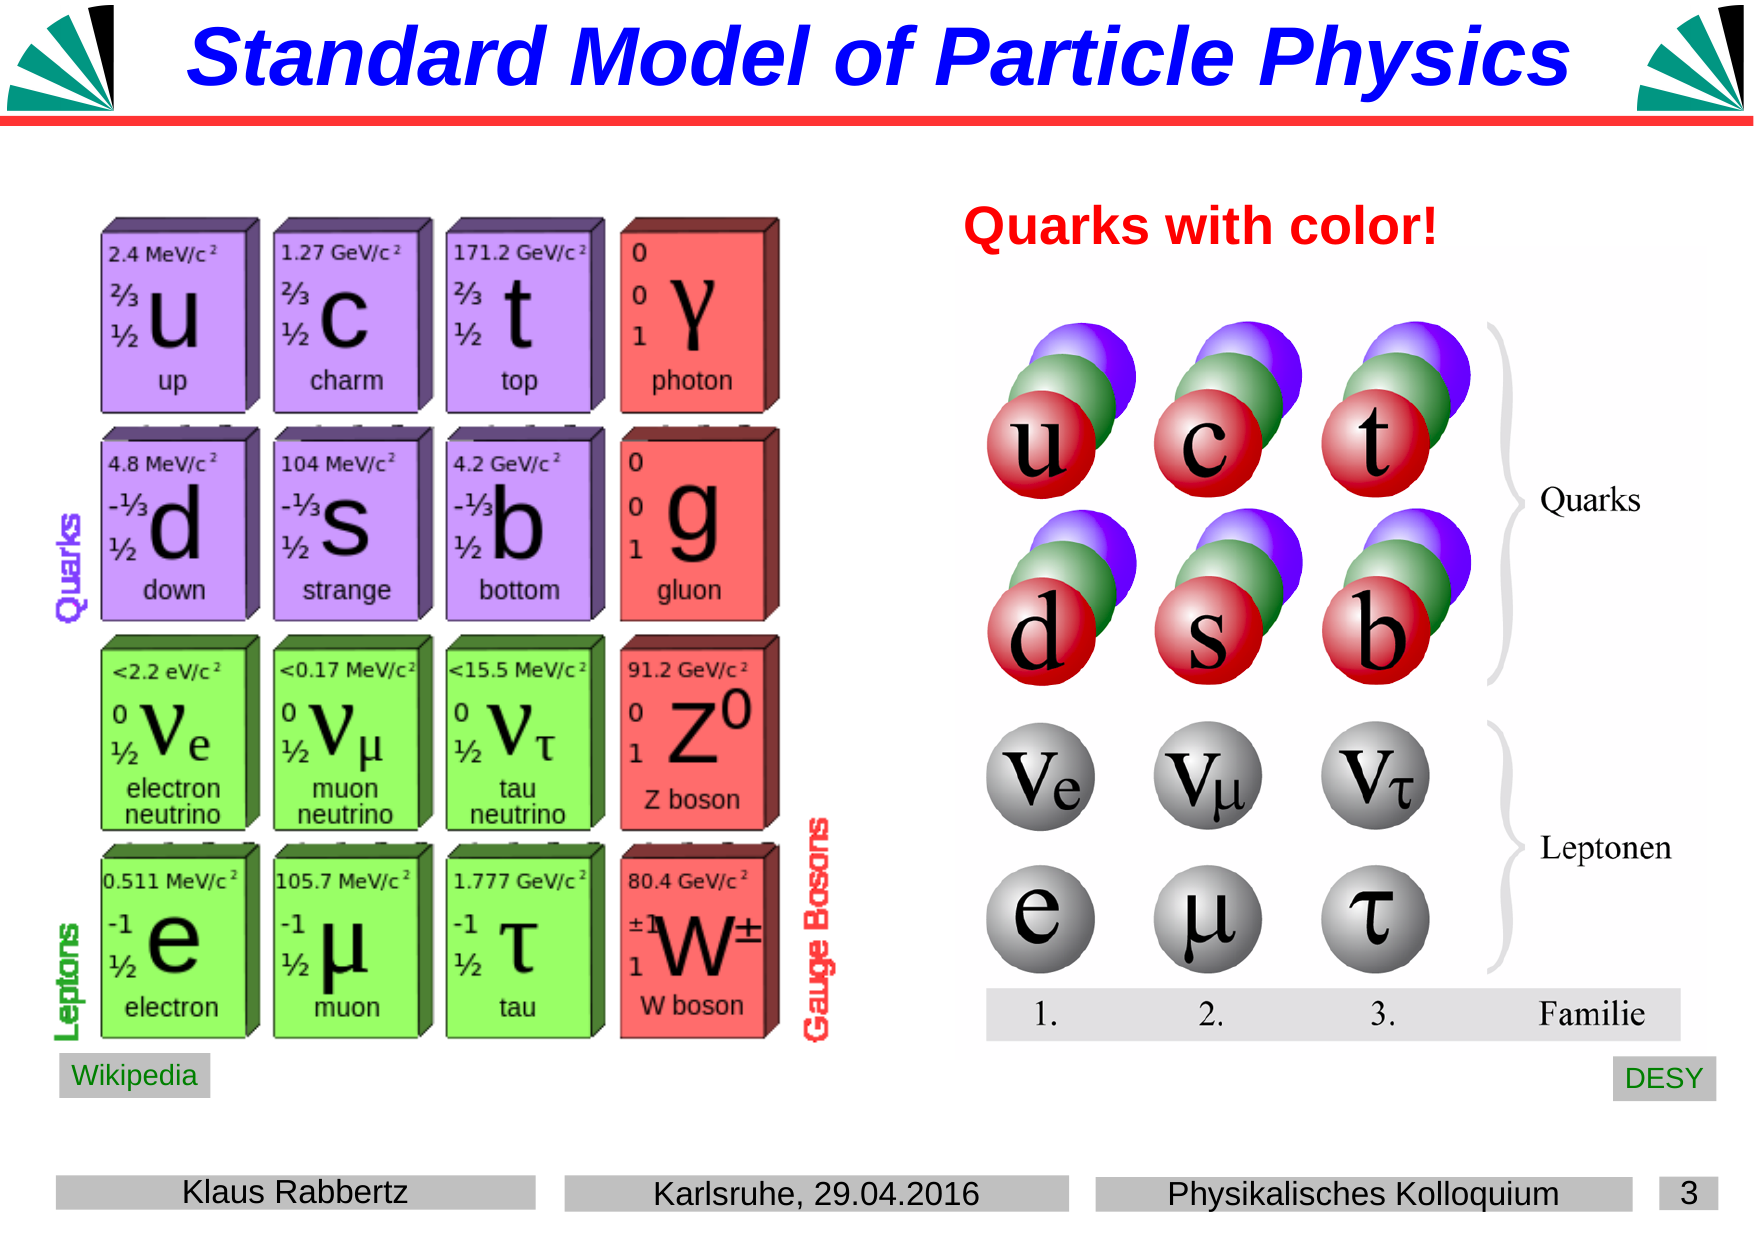

# Standard Model of Particle Physics
Quarks with color!
Wikipedia
DESY